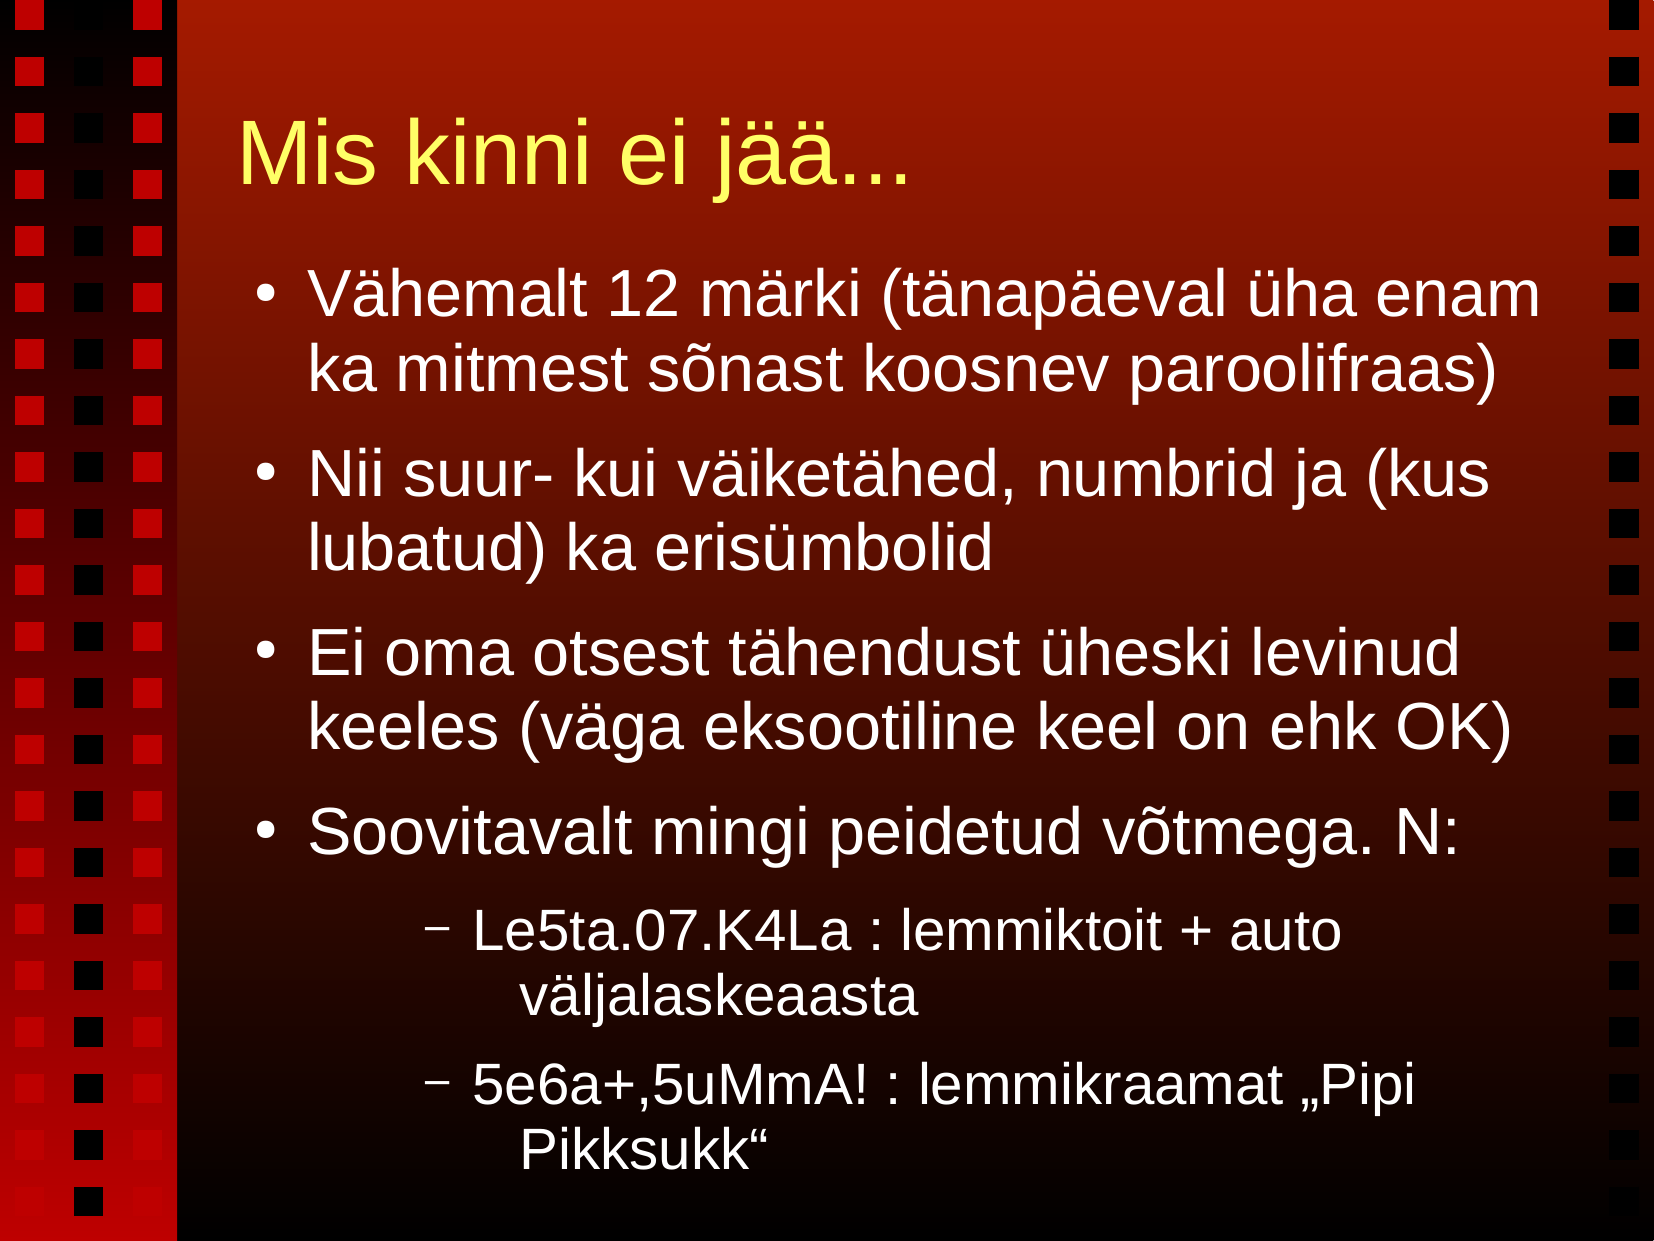

# Mis kinni ei jää...
Vähemalt 12 märki (tänapäeval üha enam ka mitmest sõnast koosnev paroolifraas)
Nii suur- kui väiketähed, numbrid ja (kus lubatud) ka erisümbolid
Ei oma otsest tähendust üheski levinud keeles (väga eksootiline keel on ehk OK)
Soovitavalt mingi peidetud võtmega. N:
Le5ta.07.K4La : lemmiktoit + auto väljalaskeaasta
5e6a+,5uMmA! : lemmikraamat „Pipi Pikksukk“